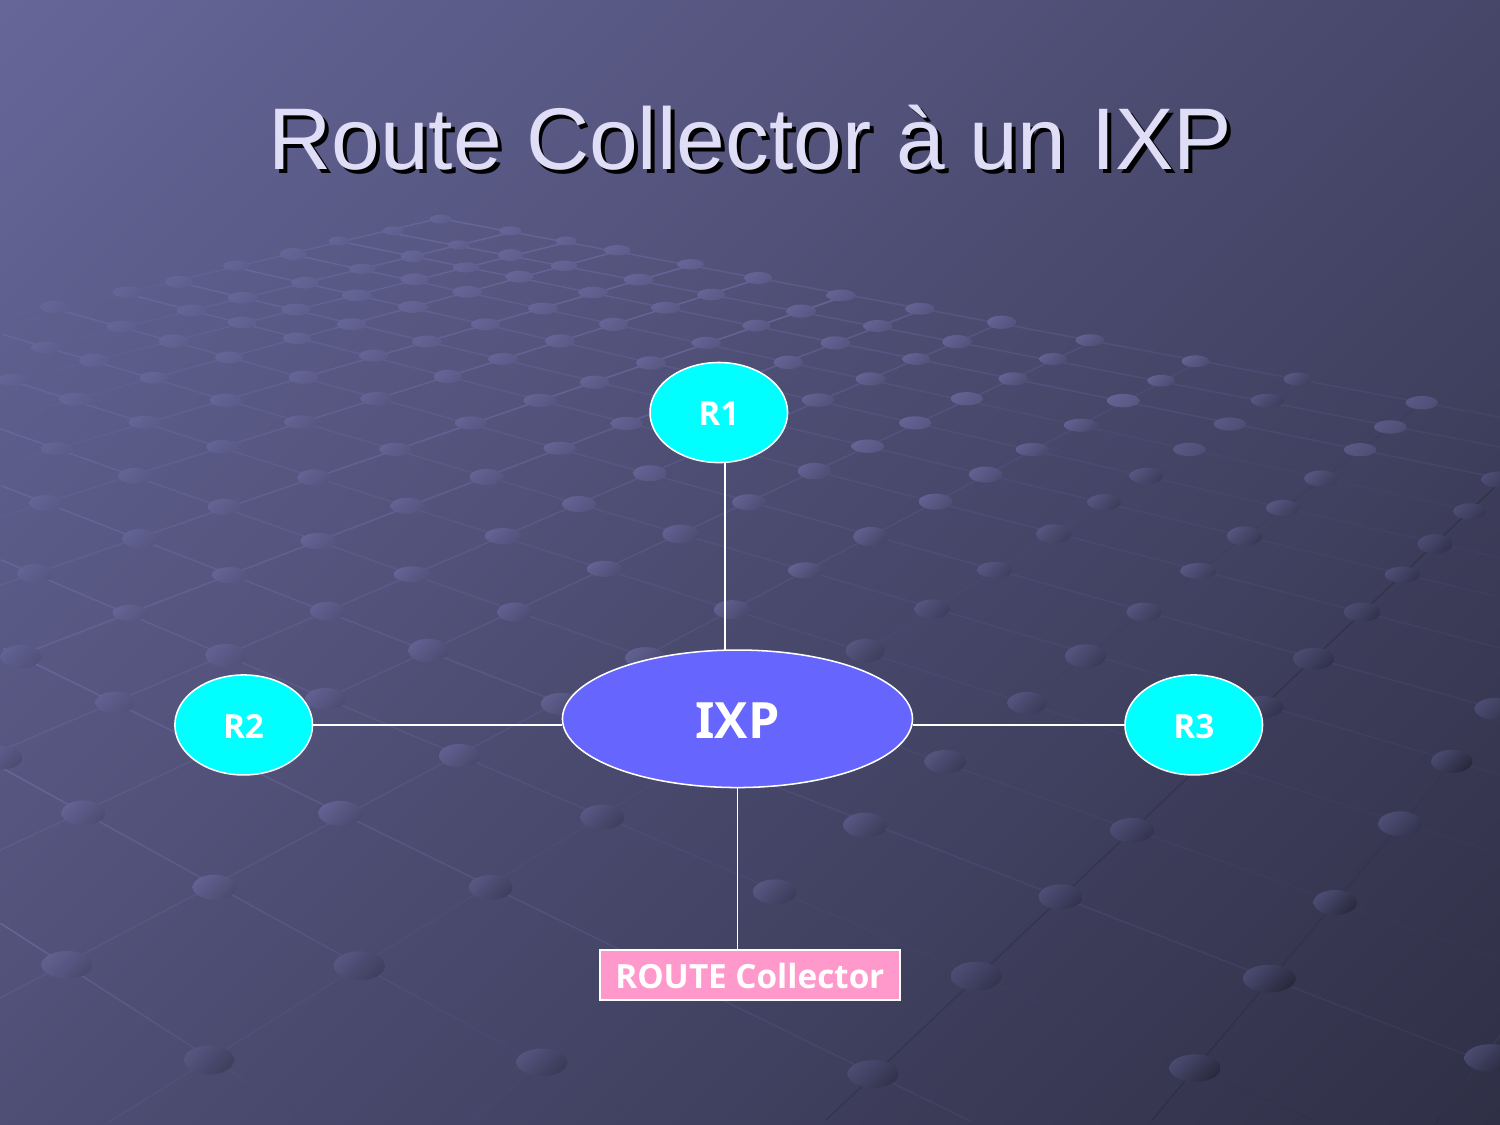

# Route Collector à un IXP
R1
IXP
R2
R3
ROUTE Collector